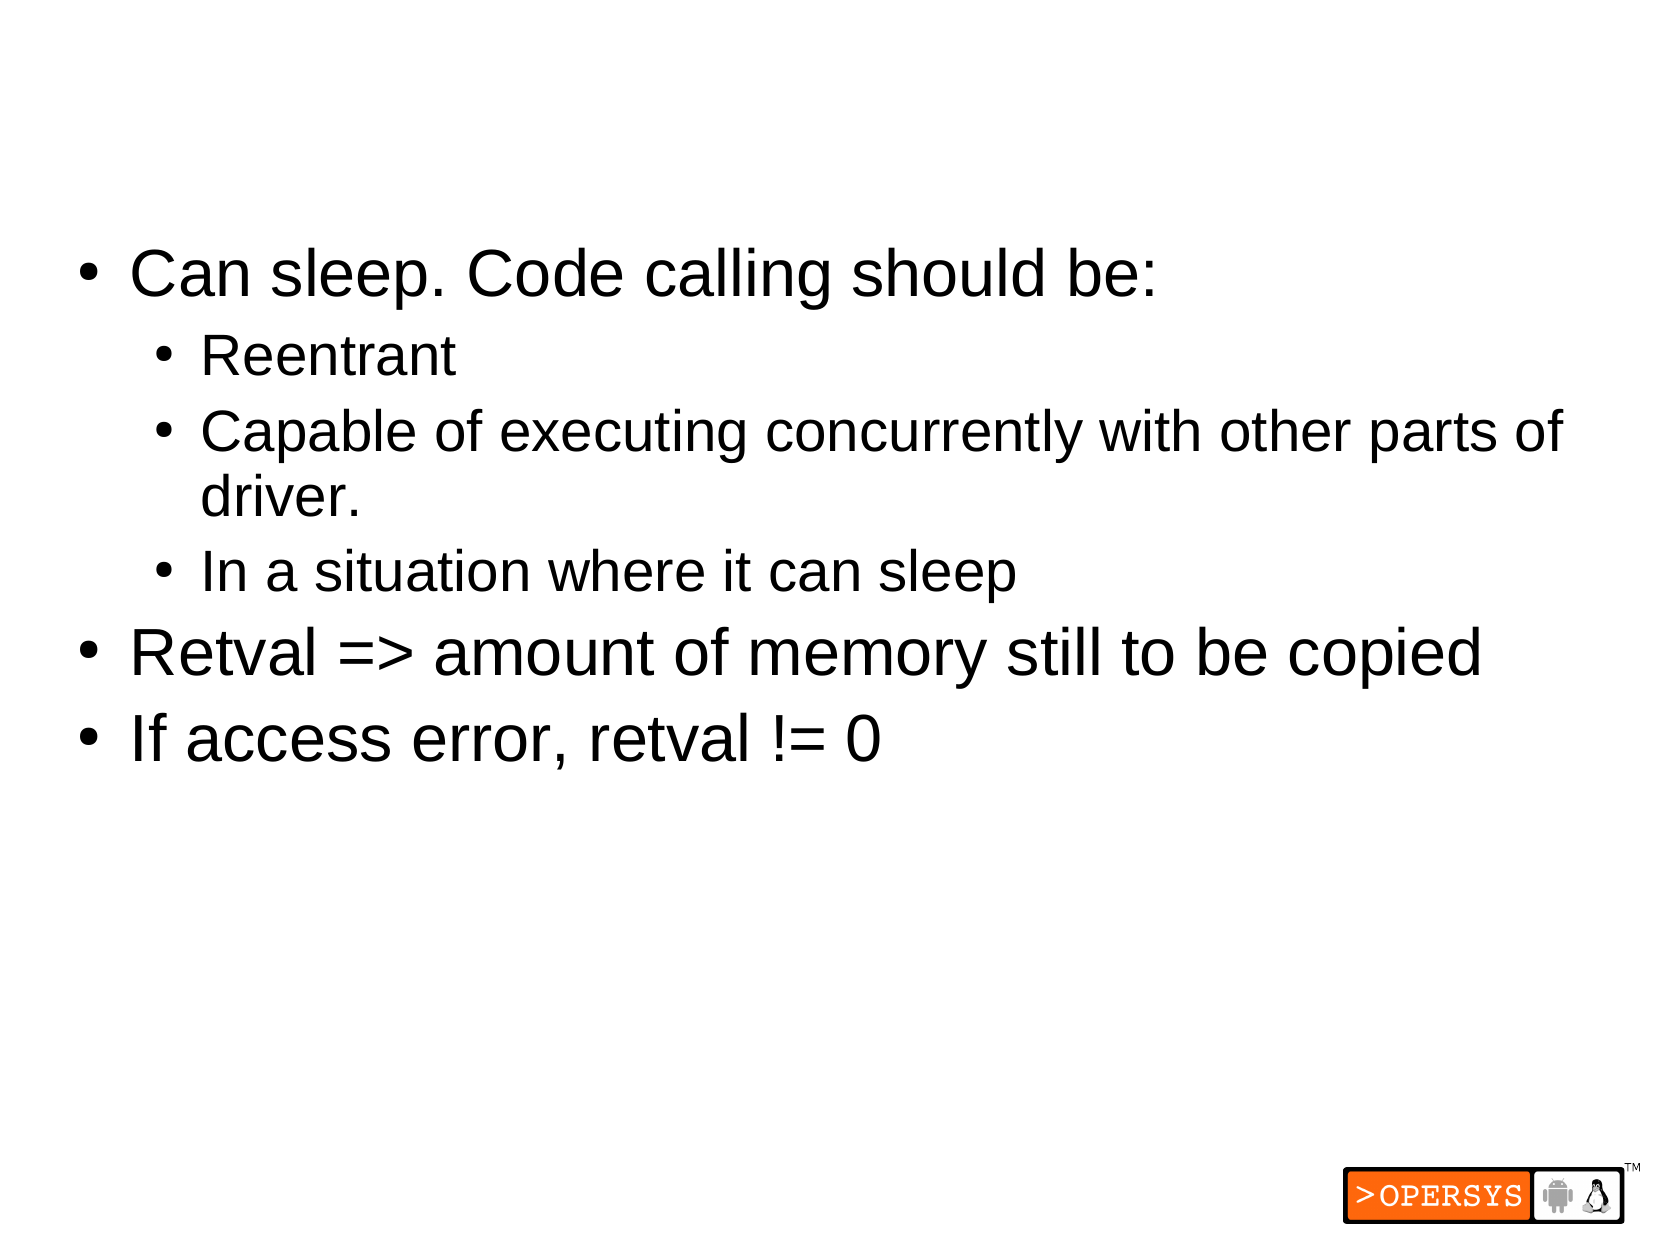

# Can sleep. Code calling should be:
Reentrant
Capable of executing concurrently with other parts of driver.
In a situation where it can sleep
Retval => amount of memory still to be copied
If access error, retval != 0